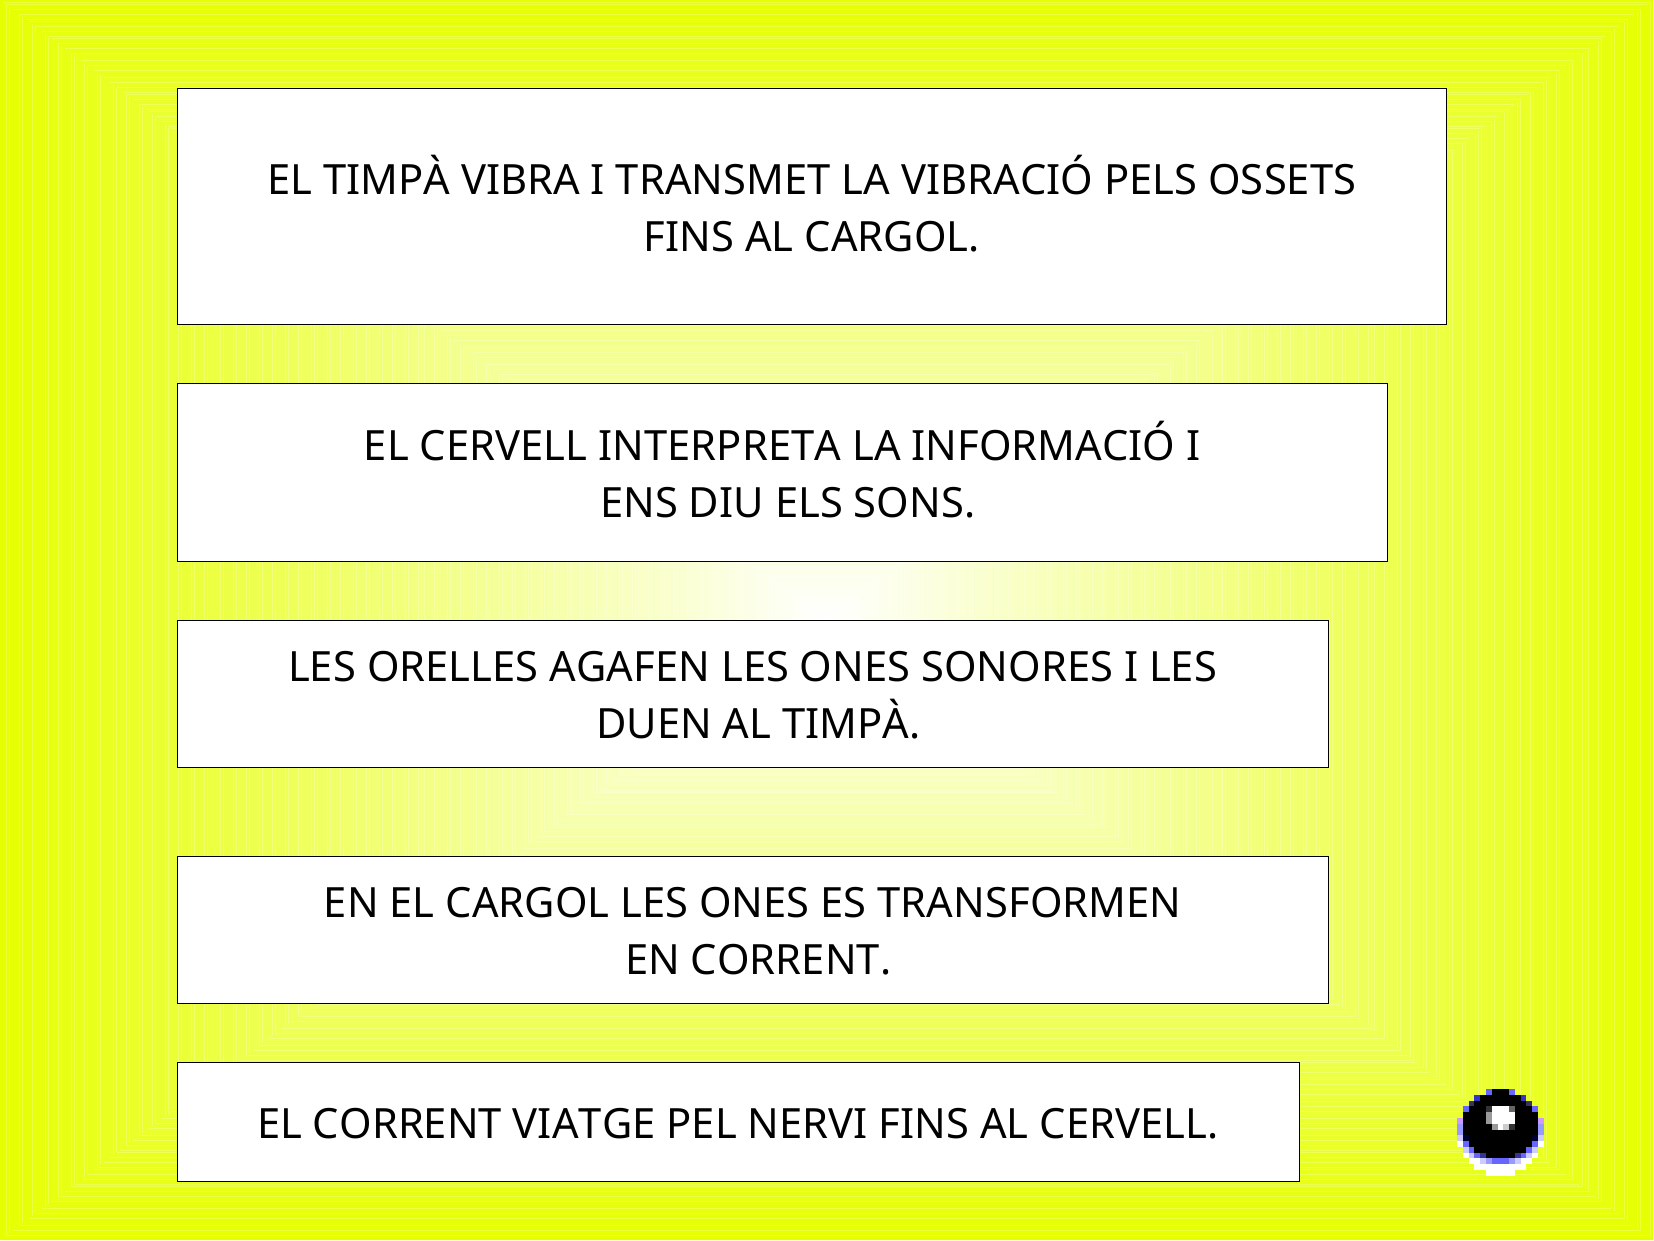

EL TIMPÀ VIBRA I TRANSMET LA VIBRACIÓ PELS OSSETS
FINS AL CARGOL.
EL CERVELL INTERPRETA LA INFORMACIÓ I
 ENS DIU ELS SONS.
LES ORELLES AGAFEN LES ONES SONORES I LES
 DUEN AL TIMPÀ.
EN EL CARGOL LES ONES ES TRANSFORMEN
 EN CORRENT.
EL CORRENT VIATGE PEL NERVI FINS AL CERVELL.